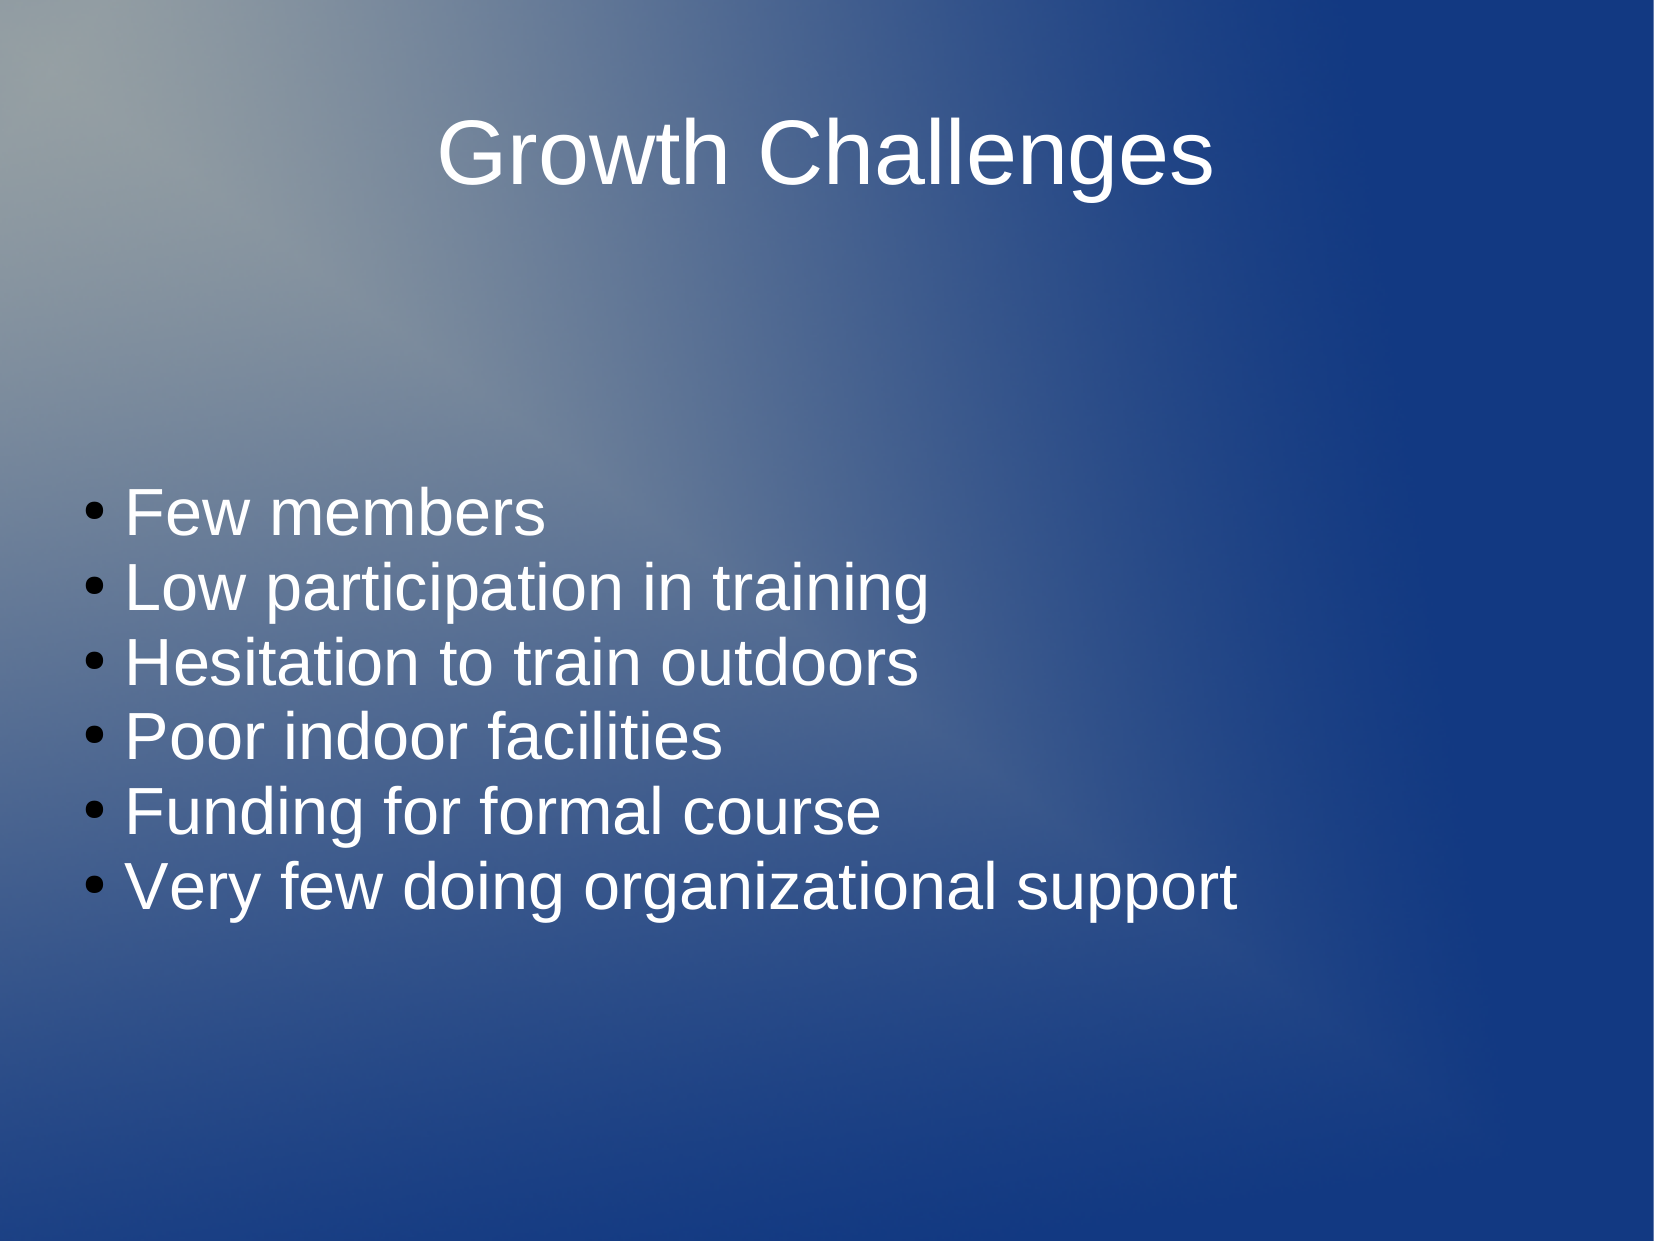

# Growth Challenges
 Few members
 Low participation in training
 Hesitation to train outdoors
 Poor indoor facilities
 Funding for formal course
 Very few doing organizational support